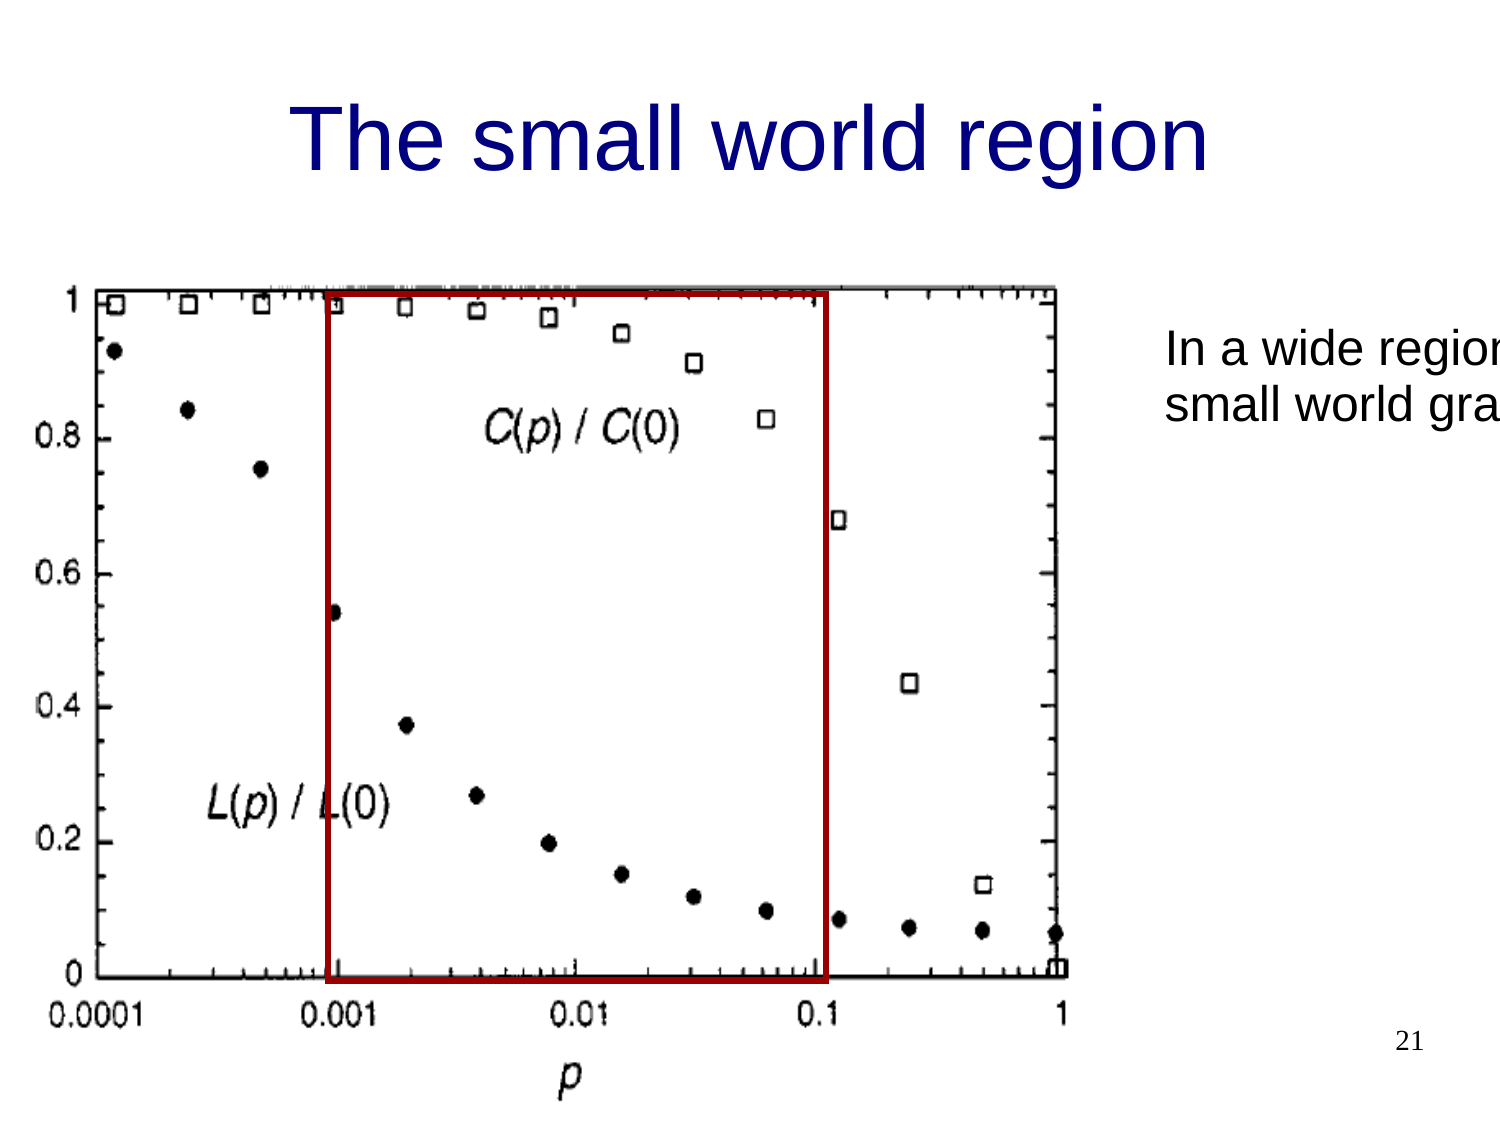

# The small world region
In a wide region clustering is large, path length is short:
small world graph
21